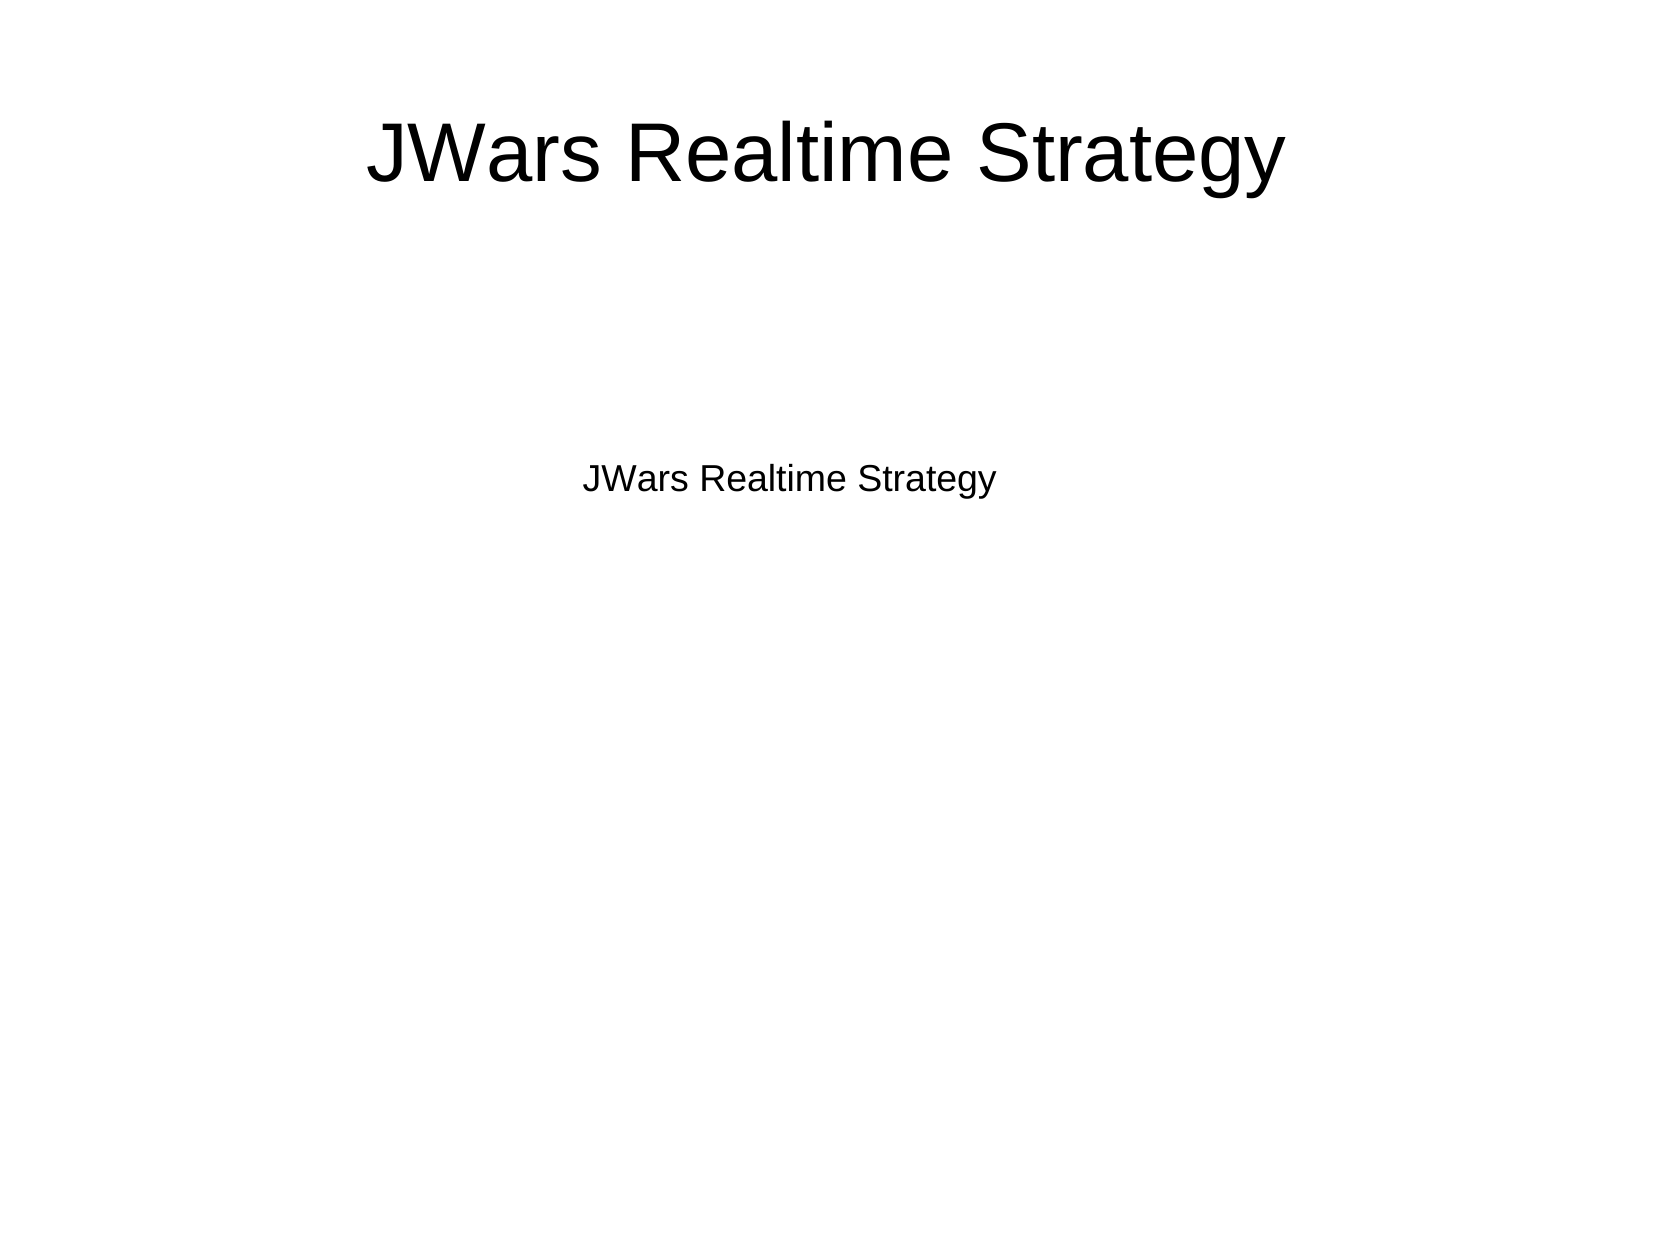

# JWars Realtime Strategy
JWars Realtime Strategy